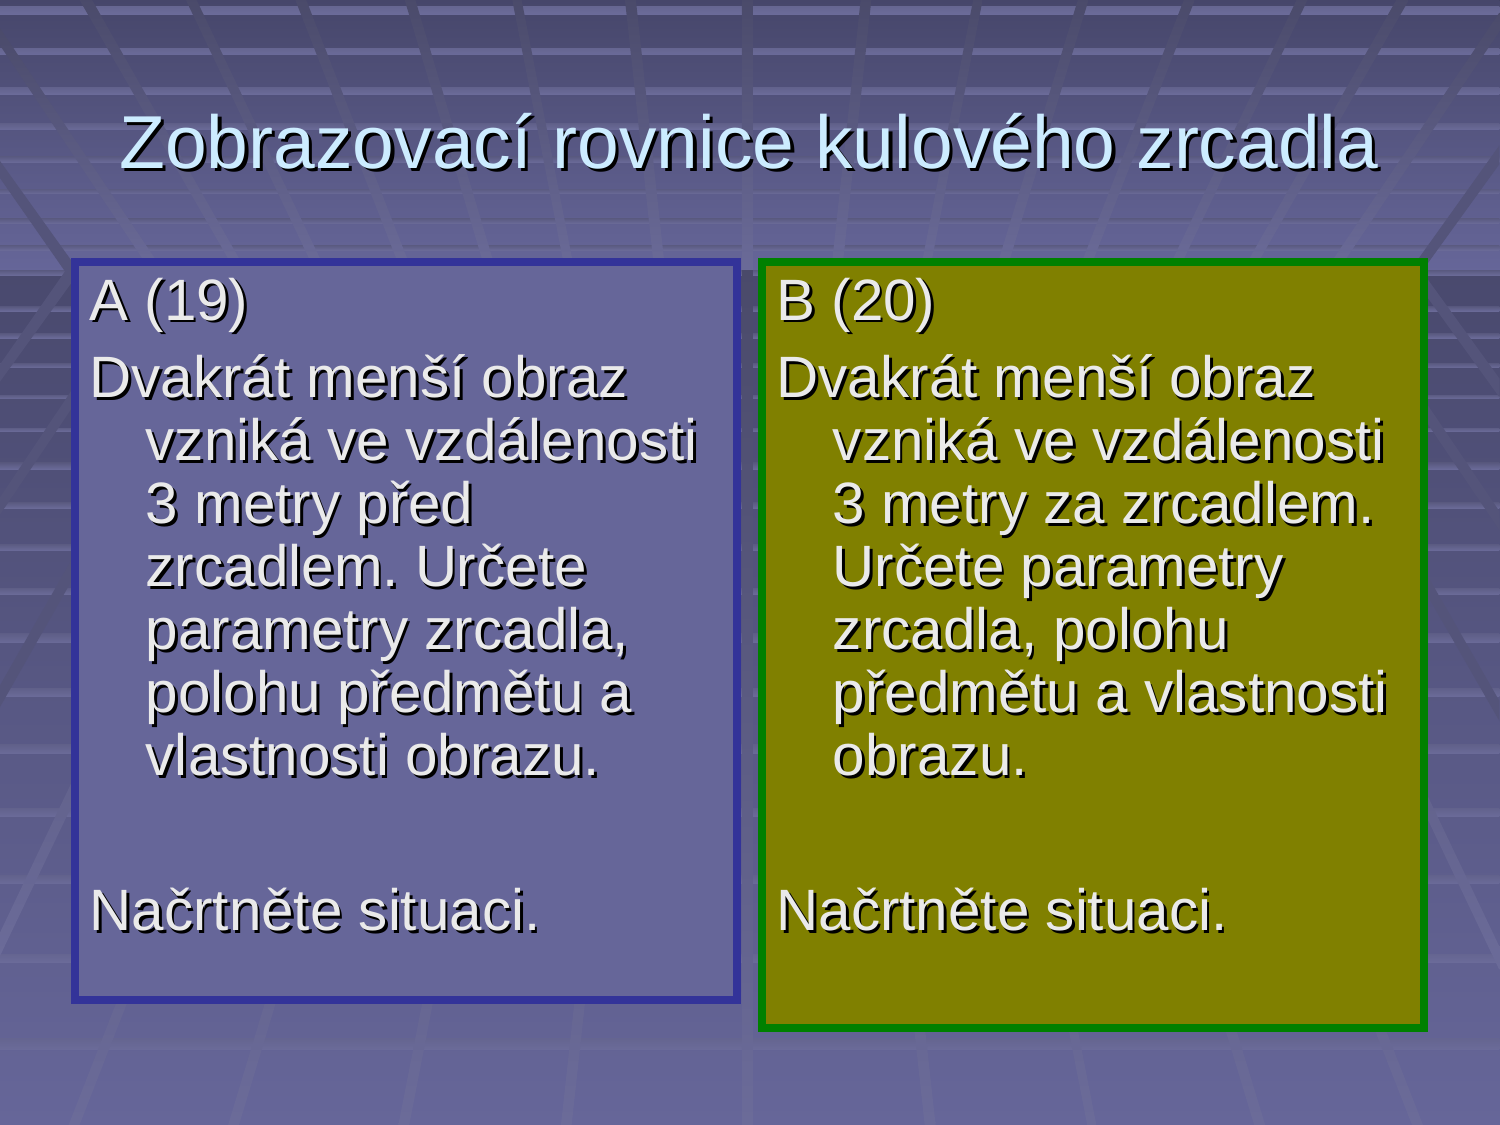

# Zobrazovací rovnice kulového zrcadla
A (19)
Dvakrát menší obraz vzniká ve vzdálenosti 3 metry před zrcadlem. Určete parametry zrcadla, polohu předmětu a vlastnosti obrazu.
Načrtněte situaci.
B (20)
Dvakrát menší obraz vzniká ve vzdálenosti 3 metry za zrcadlem. Určete parametry zrcadla, polohu předmětu a vlastnosti obrazu.
Načrtněte situaci.